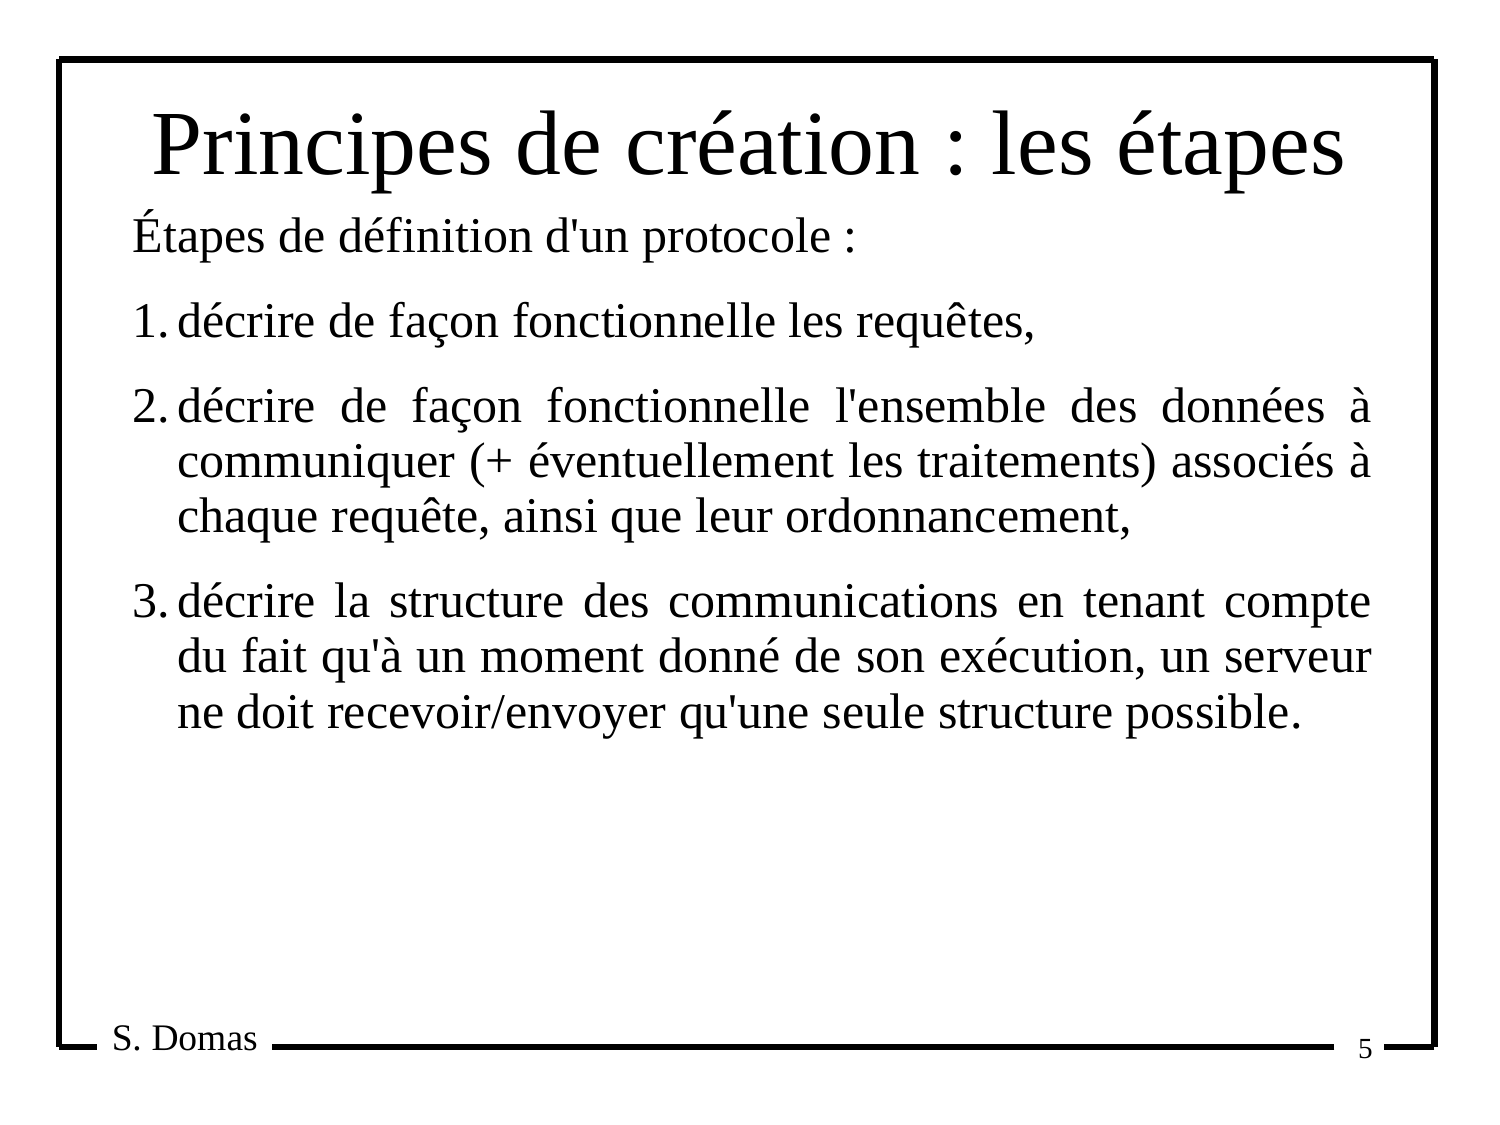

# Principes de création : les étapes
S. Domas
Étapes de définition d'un protocole :
décrire de façon fonctionnelle les requêtes,
décrire de façon fonctionnelle l'ensemble des données à communiquer (+ éventuellement les traitements) associés à chaque requête, ainsi que leur ordonnancement,
décrire la structure des communications en tenant compte du fait qu'à un moment donné de son exécution, un serveur ne doit recevoir/envoyer qu'une seule structure possible.
5